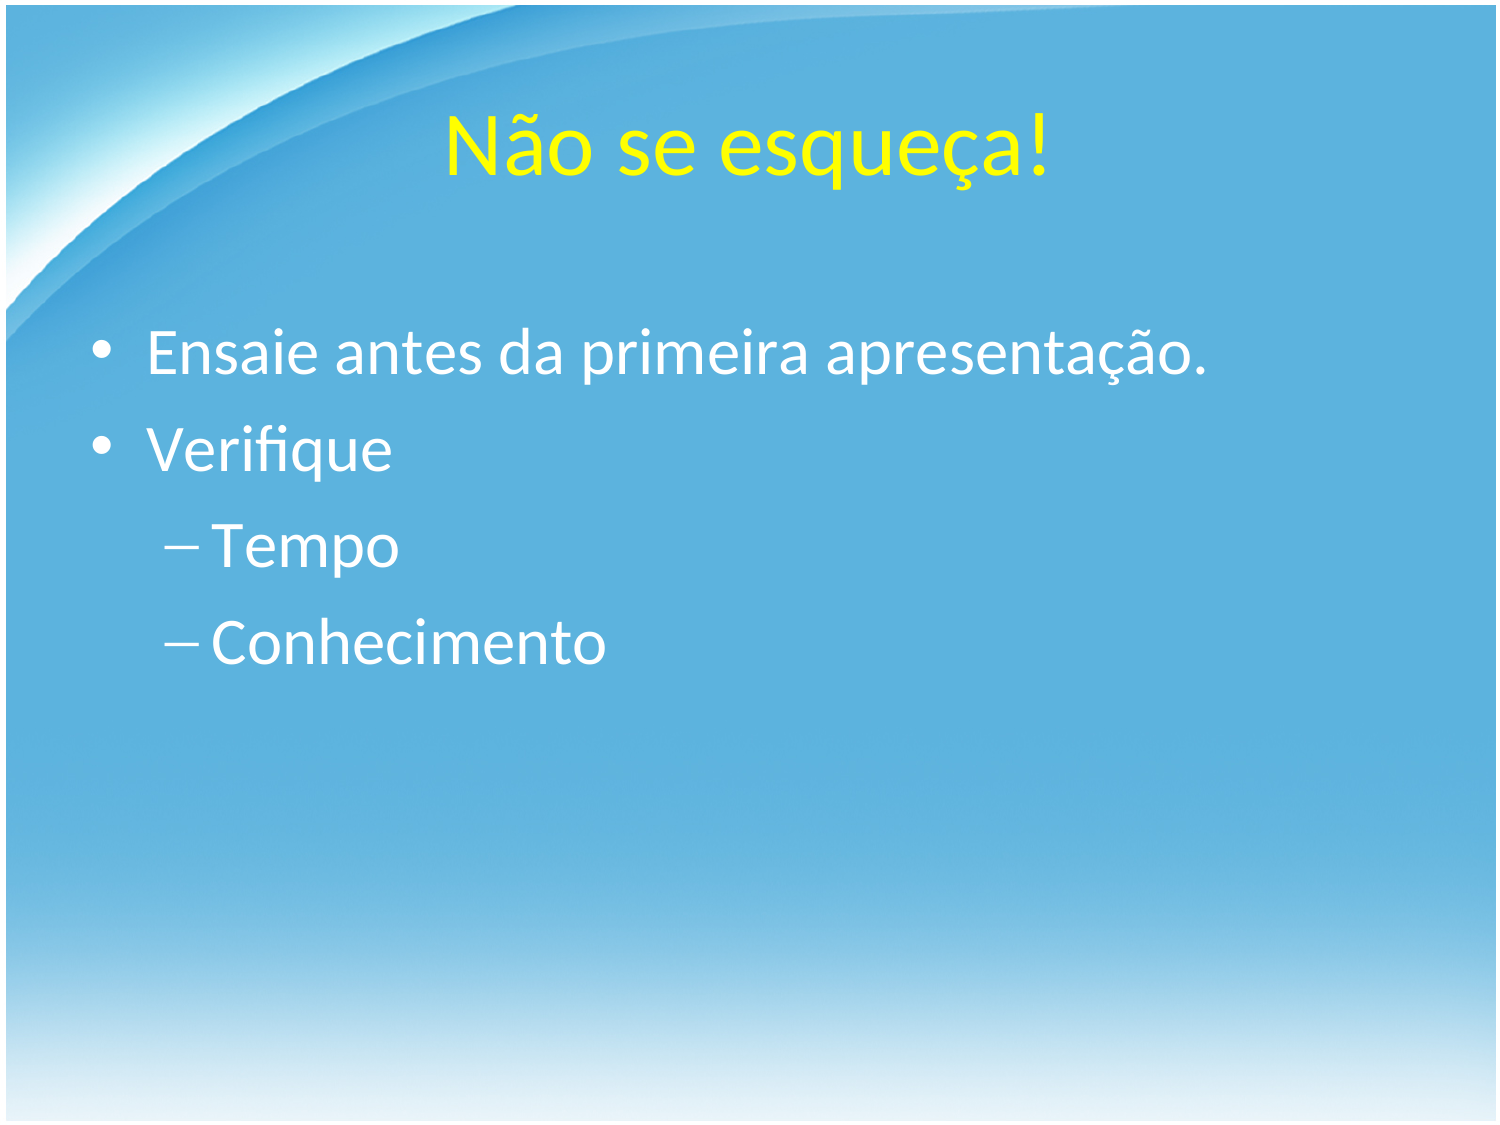

# Não se esqueça!
Ensaie antes da primeira apresentação.
Verifique
Tempo
Conhecimento